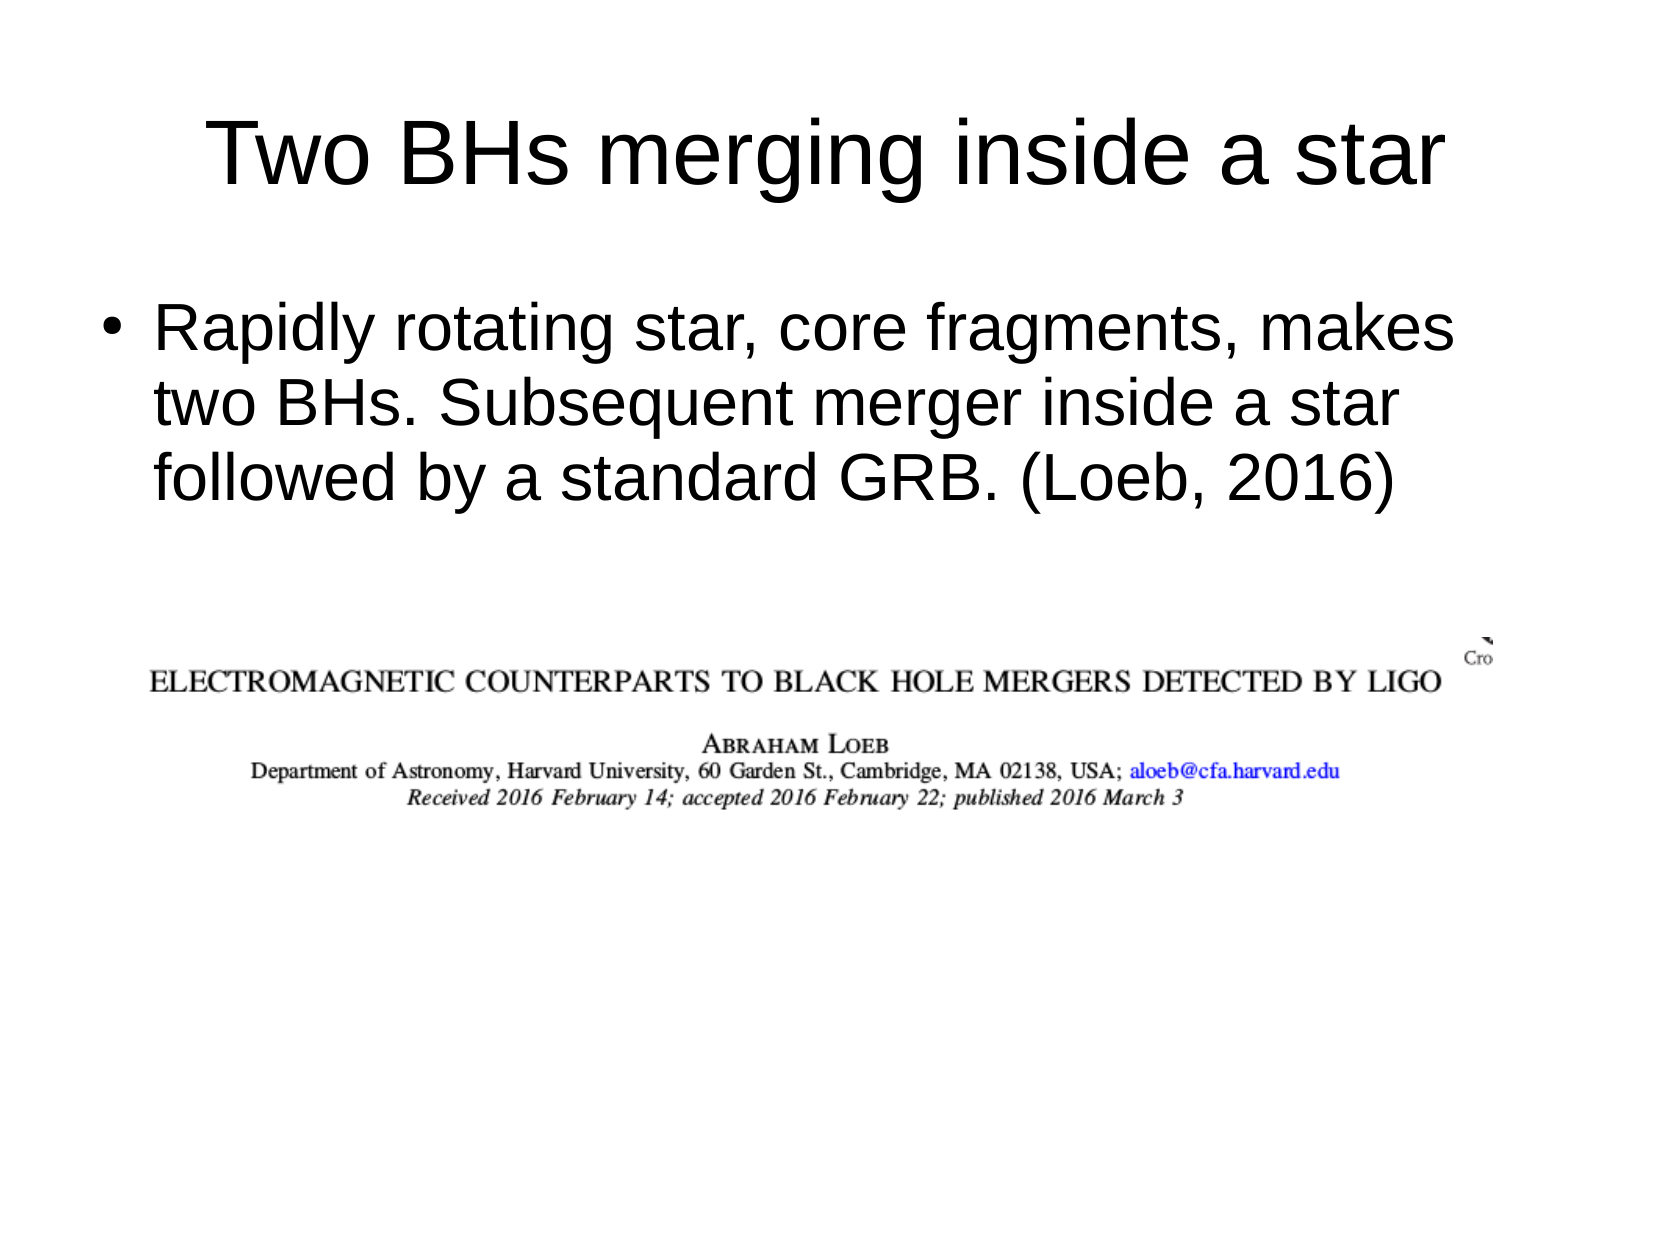

# Two BHs merging inside a star
Rapidly rotating star, core fragments, makes two BHs. Subsequent merger inside a star followed by a standard GRB. (Loeb, 2016)